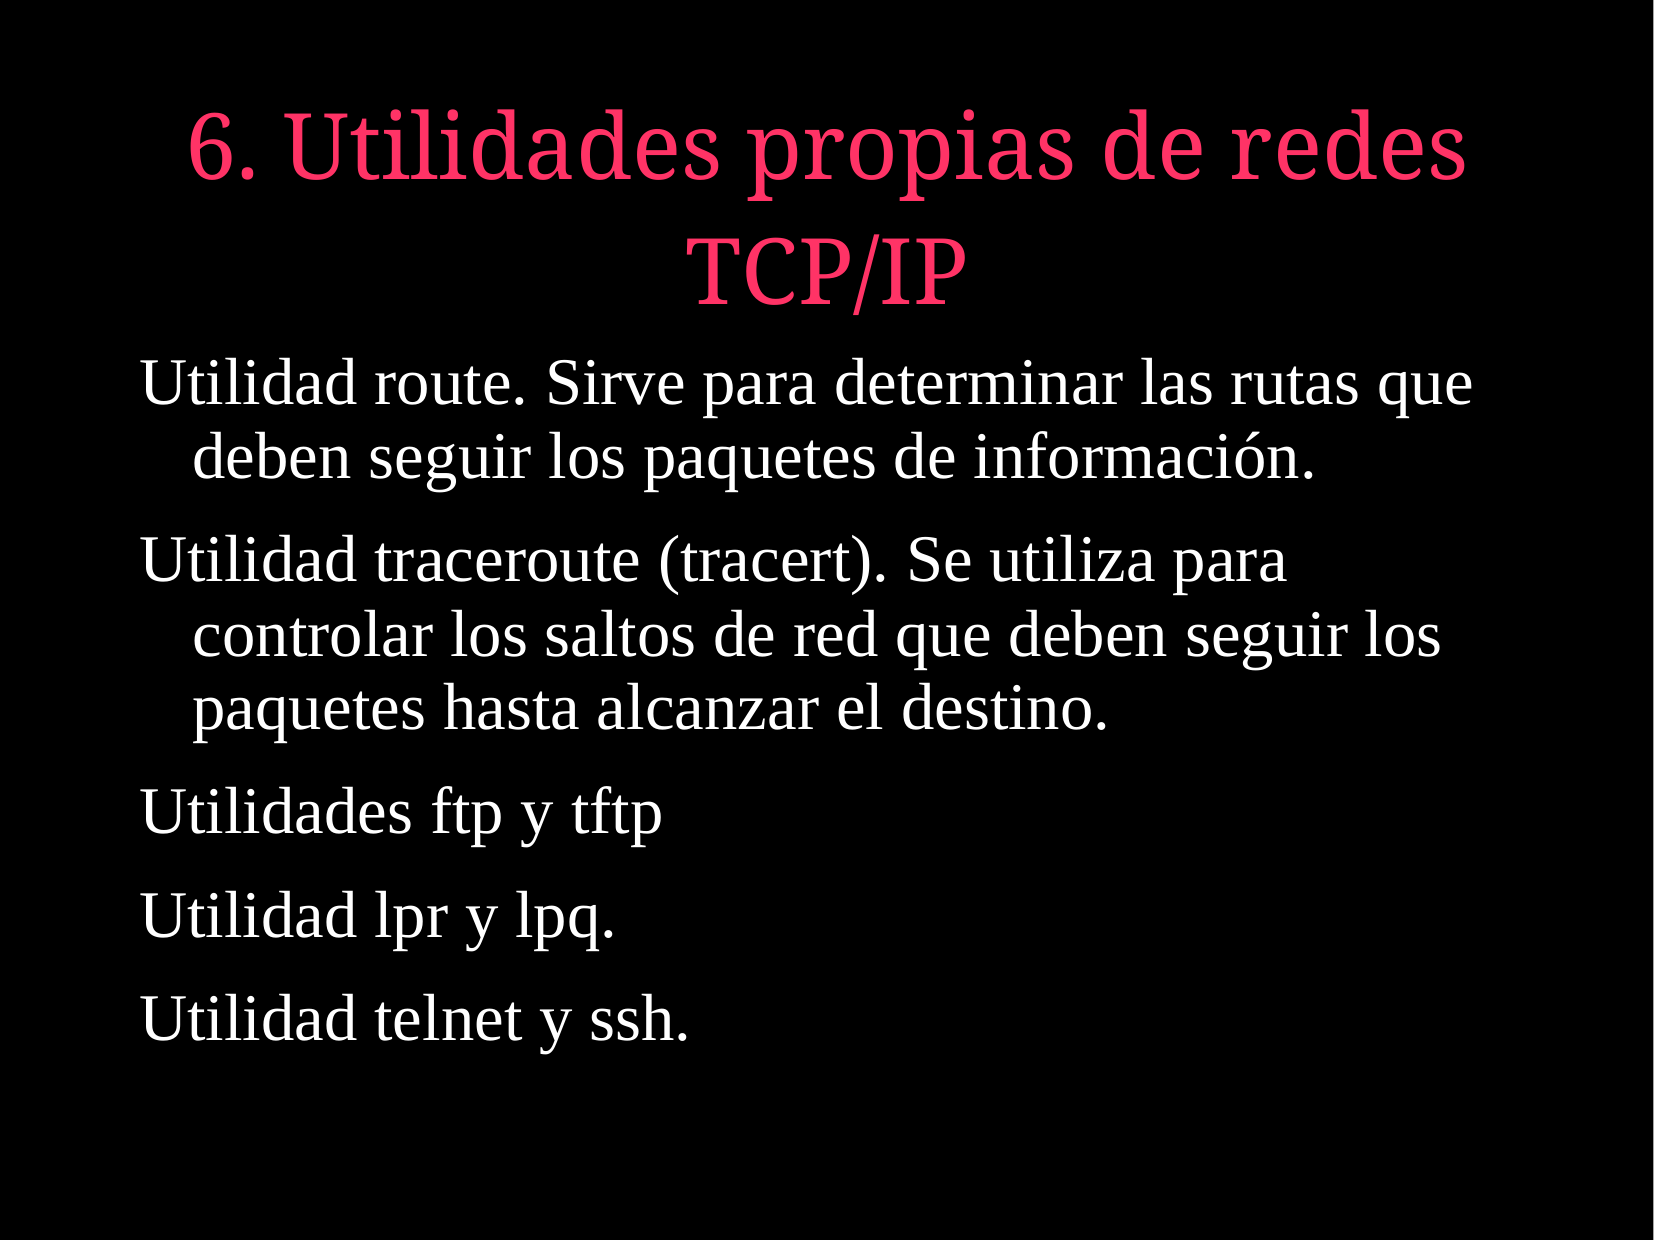

# 6. Utilidades propias de redes TCP/IP
Utilidad route. Sirve para determinar las rutas que deben seguir los paquetes de información.
Utilidad traceroute (tracert). Se utiliza para controlar los saltos de red que deben seguir los paquetes hasta alcanzar el destino.
Utilidades ftp y tftp
Utilidad lpr y lpq.
Utilidad telnet y ssh.